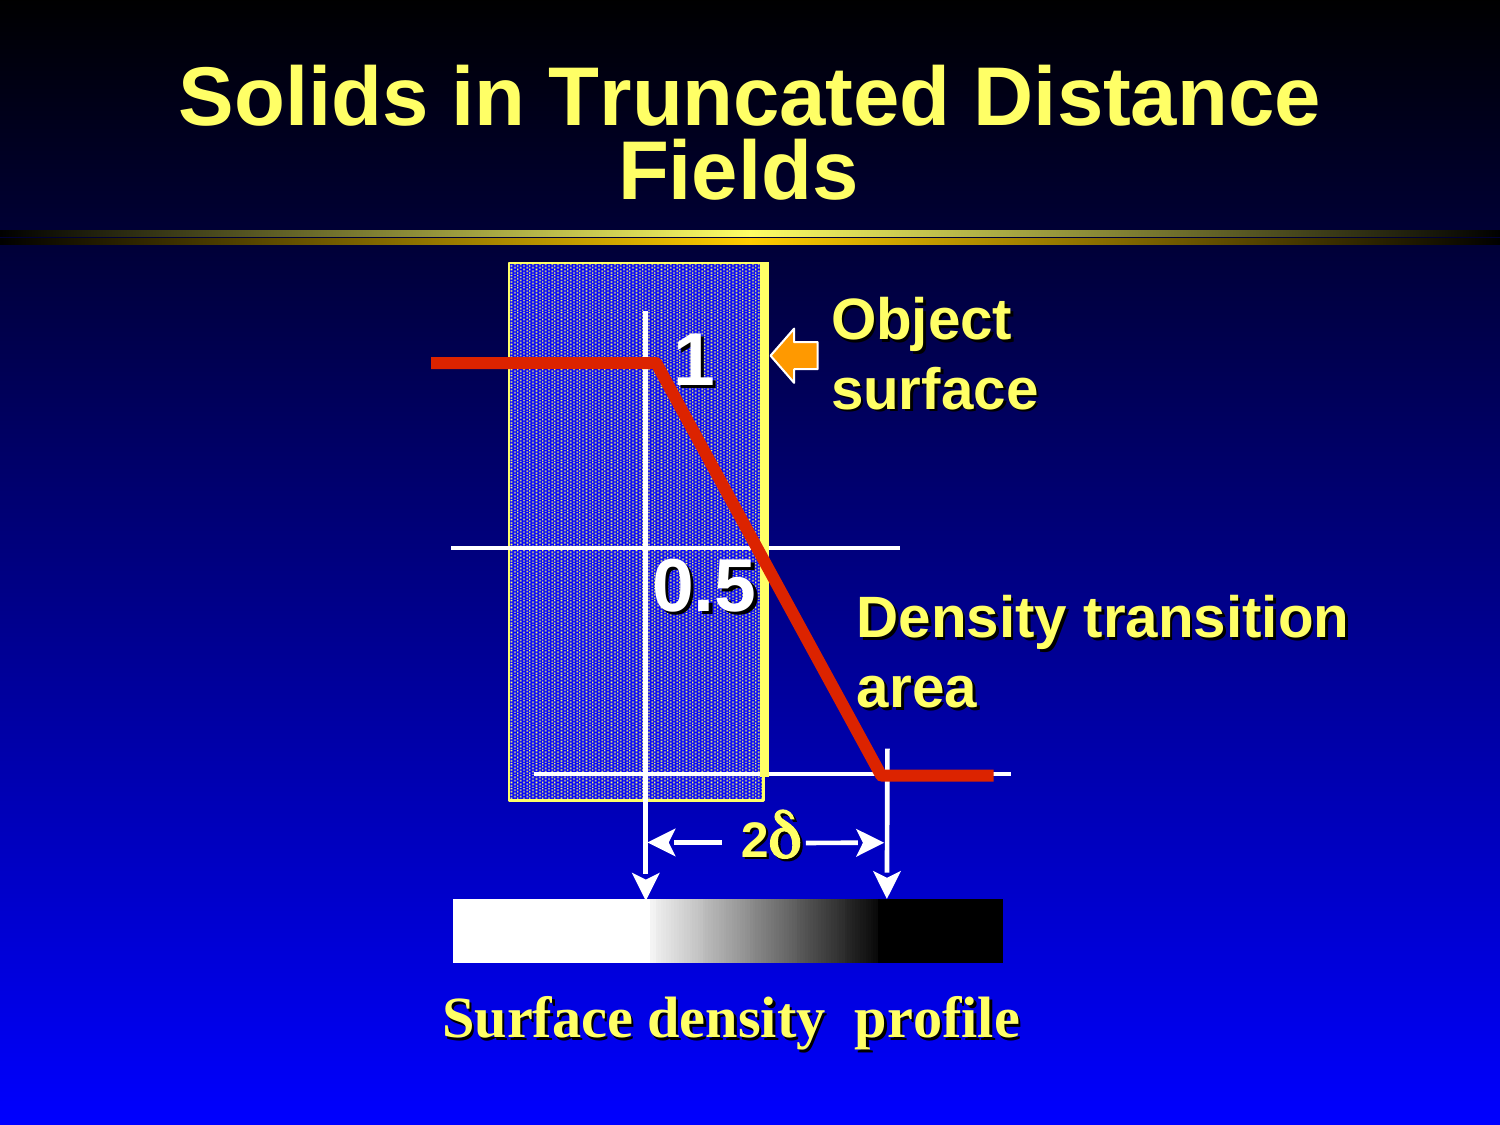

# Solids in Truncated Distance Fields
Object
surface
1
0.5
Density transition
area
2
 Surface density profile